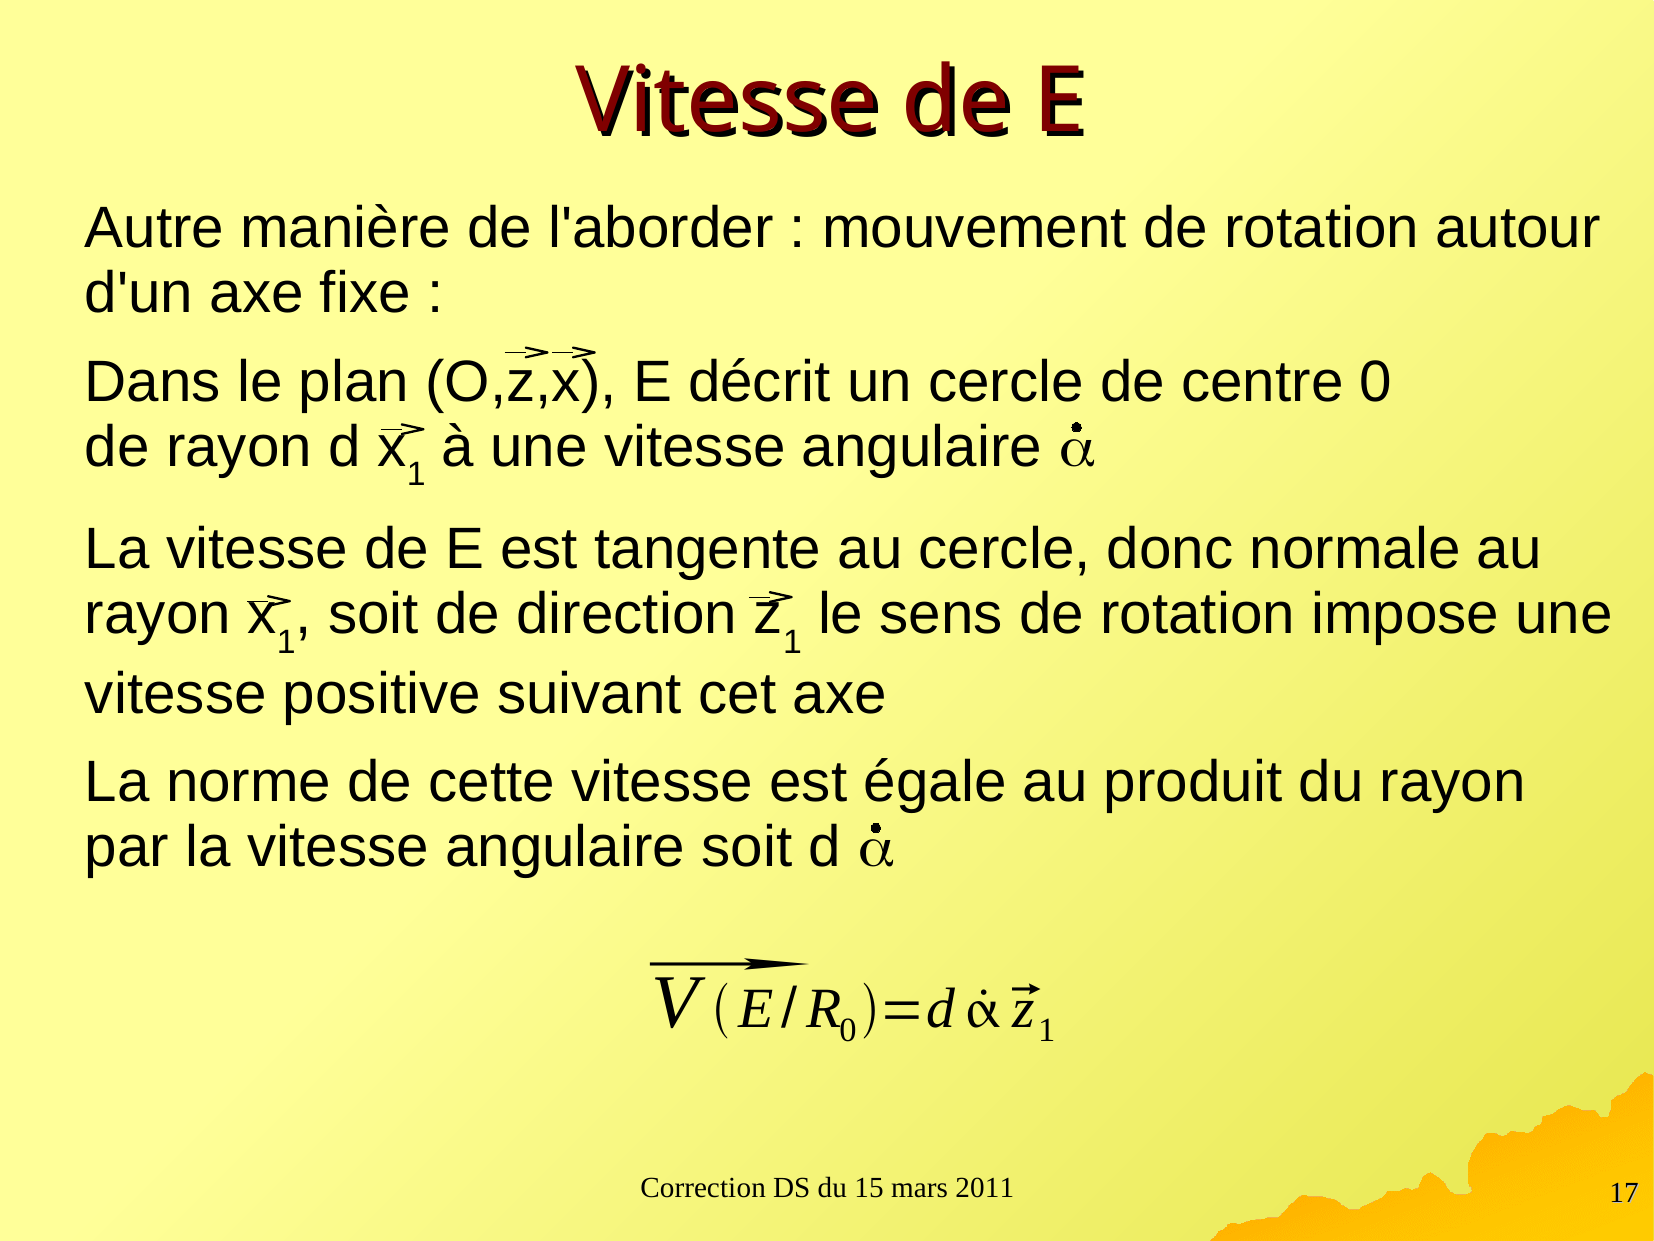

# Vitesse de E
Autre manière de l'aborder : mouvement de rotation autour
d'un axe fixe :
Dans le plan (O,z,x), E décrit un cercle de centre 0
de rayon d x1 à une vitesse angulaire a
La vitesse de E est tangente au cercle, donc normale au
rayon x1, soit de direction z1 le sens de rotation impose une
vitesse positive suivant cet axe
La norme de cette vitesse est égale au produit du rayon
par la vitesse angulaire soit d a
Correction DS du 15 mars 2011